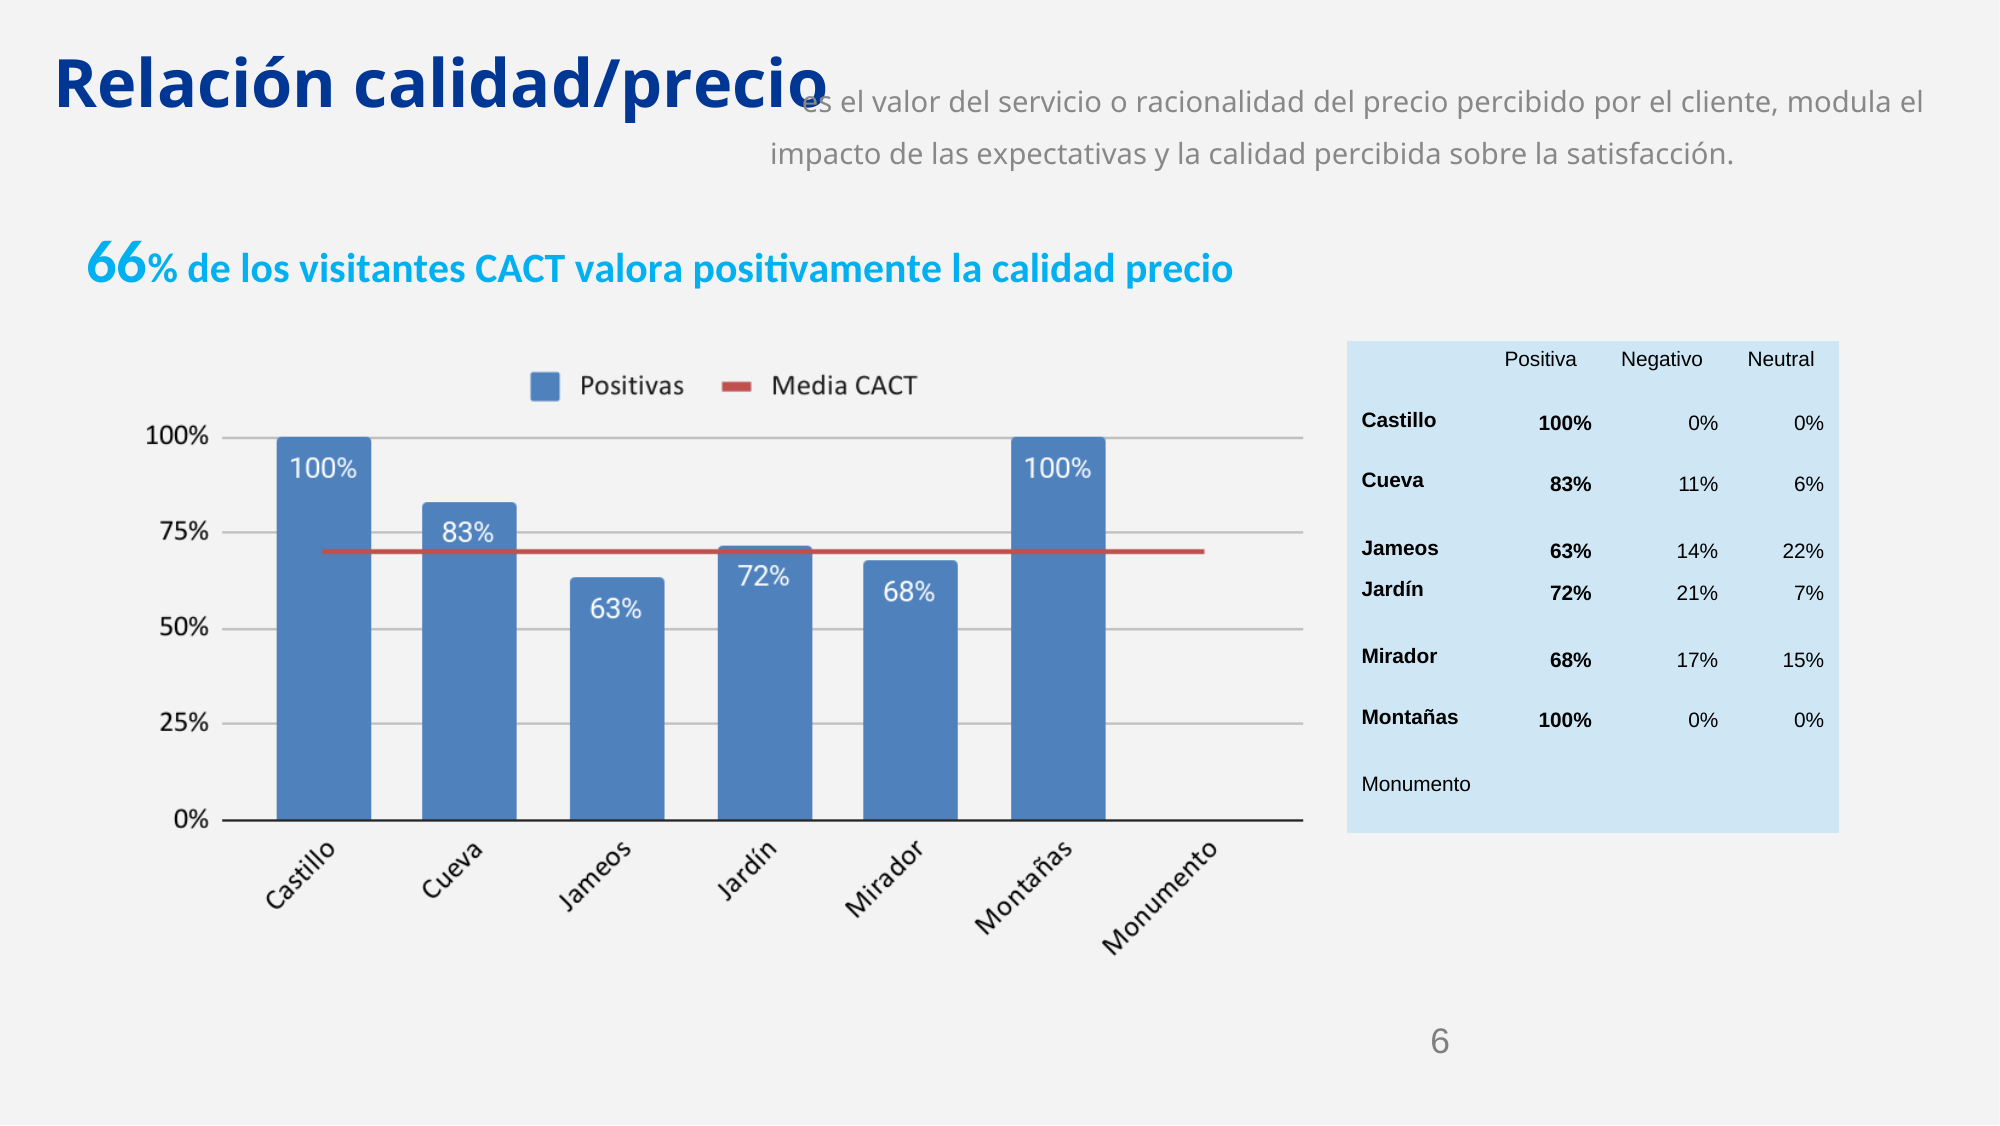

Relación calidad/precio
 es el valor del servicio o racionalidad del precio percibido por el cliente, modula el impacto de las expectativas y la calidad percibida sobre la satisfacción.
66% de los visitantes CACT valora positivamente la calidad precio
| | Positiva | Negativo | Neutral |
| --- | --- | --- | --- |
| Castillo | 100% | 0% | 0% |
| Cueva | 83% | 11% | 6% |
| Jameos | 63% | 14% | 22% |
| Jardín | 72% | 21% | 7% |
| Mirador | 68% | 17% | 15% |
| Montañas | 100% | 0% | 0% |
| Monumento | | | |